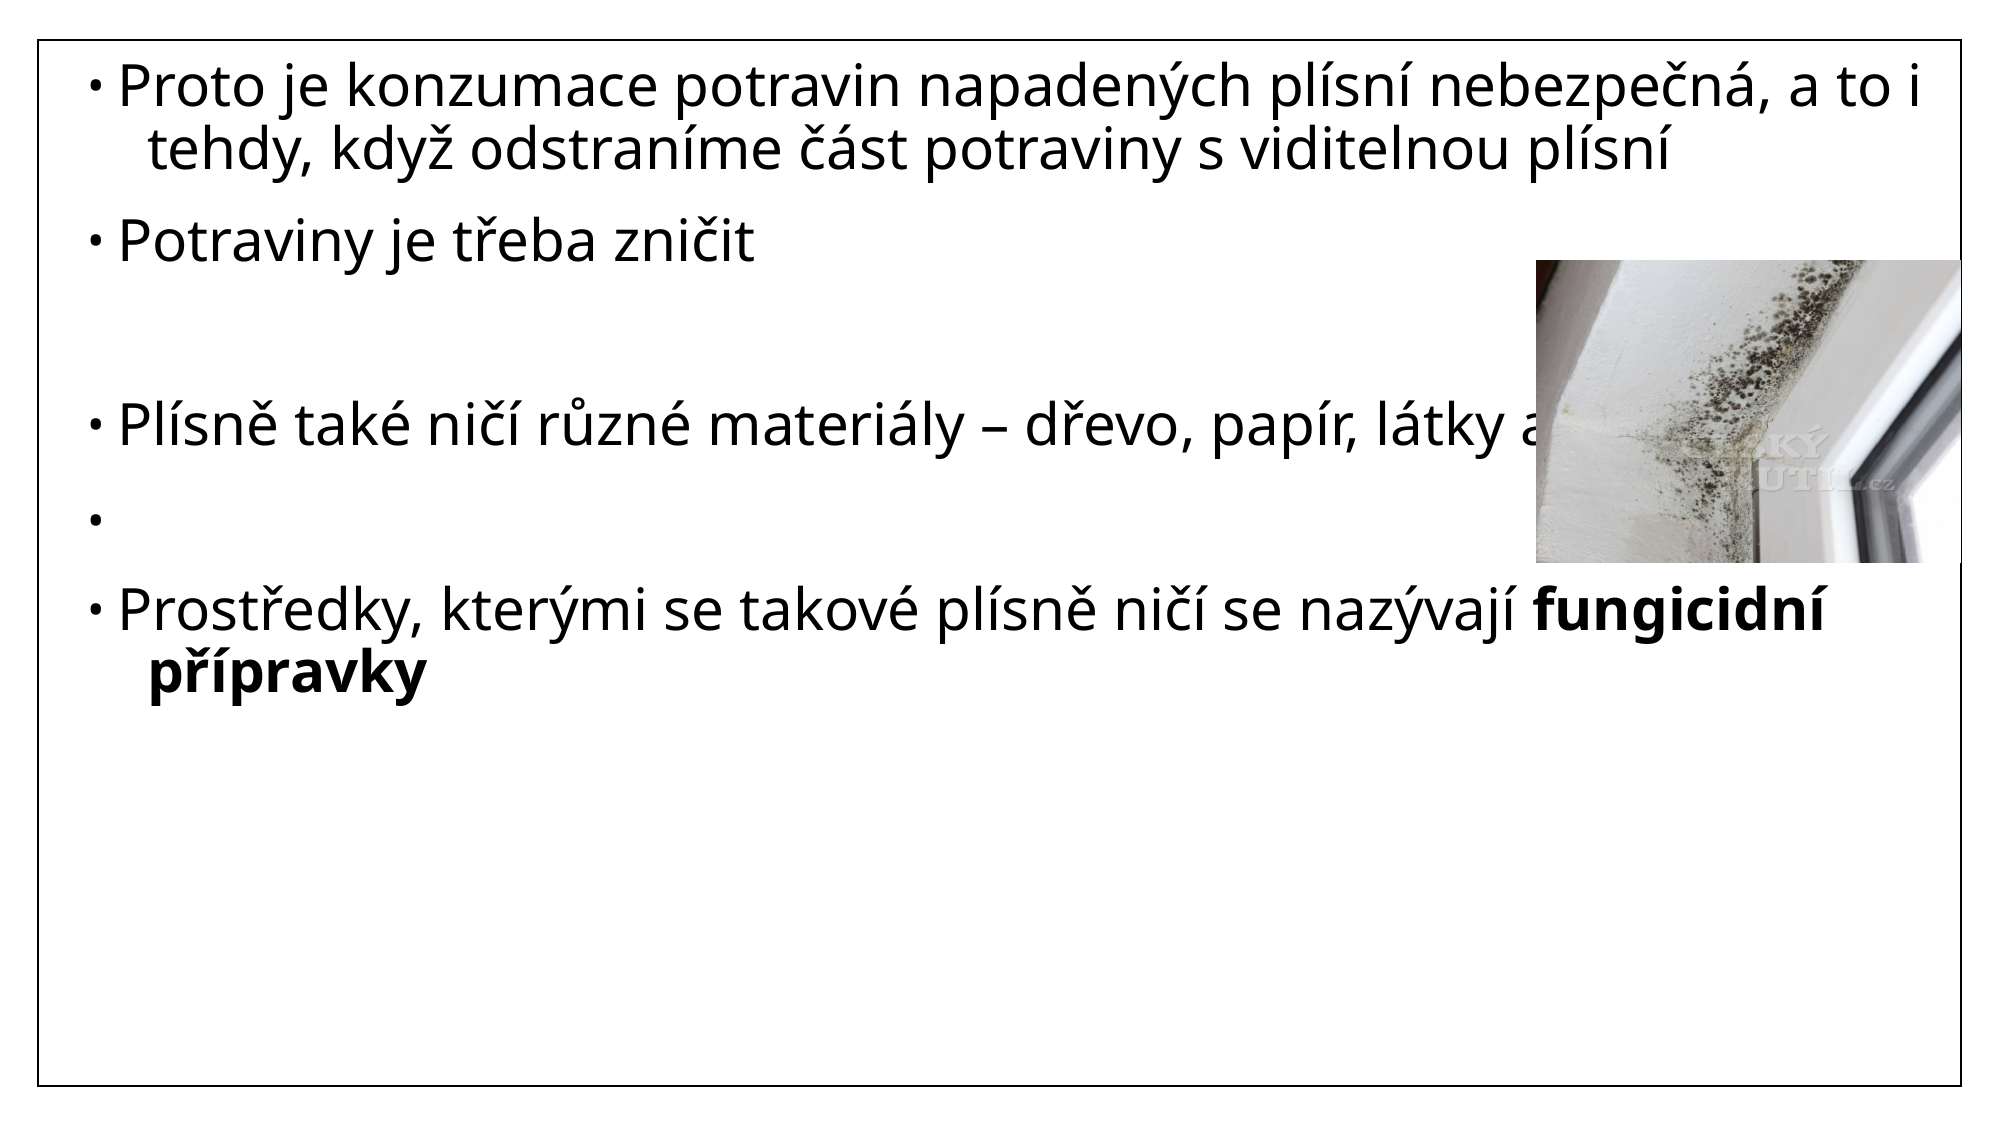

Proto je konzumace potravin napadených plísní nebezpečná, a to i tehdy, když odstraníme část potraviny s viditelnou plísní
Potraviny je třeba zničit
Plísně také ničí různé materiály – dřevo, papír, látky apod.
Prostředky, kterými se takové plísně ničí se nazývají fungicidní přípravky
#